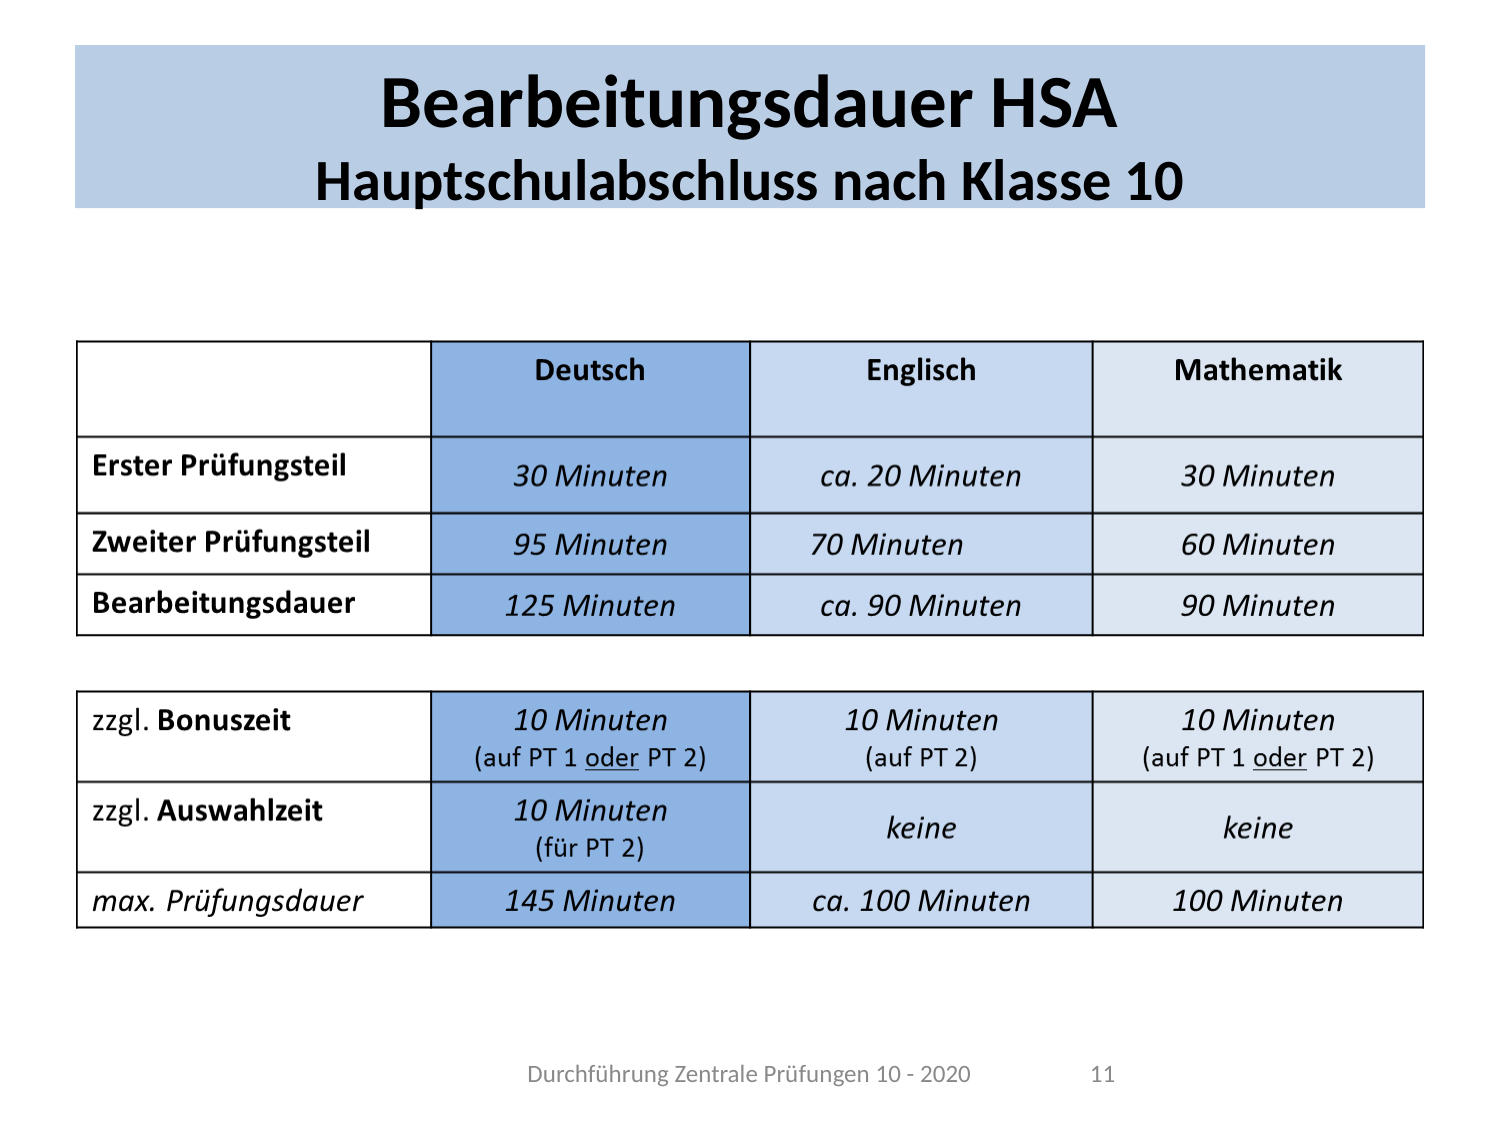

# Bearbeitungsdauer HSA Hauptschulabschluss nach Klasse 10
Durchführung Zentrale Prüfungen 10 - 2020
10